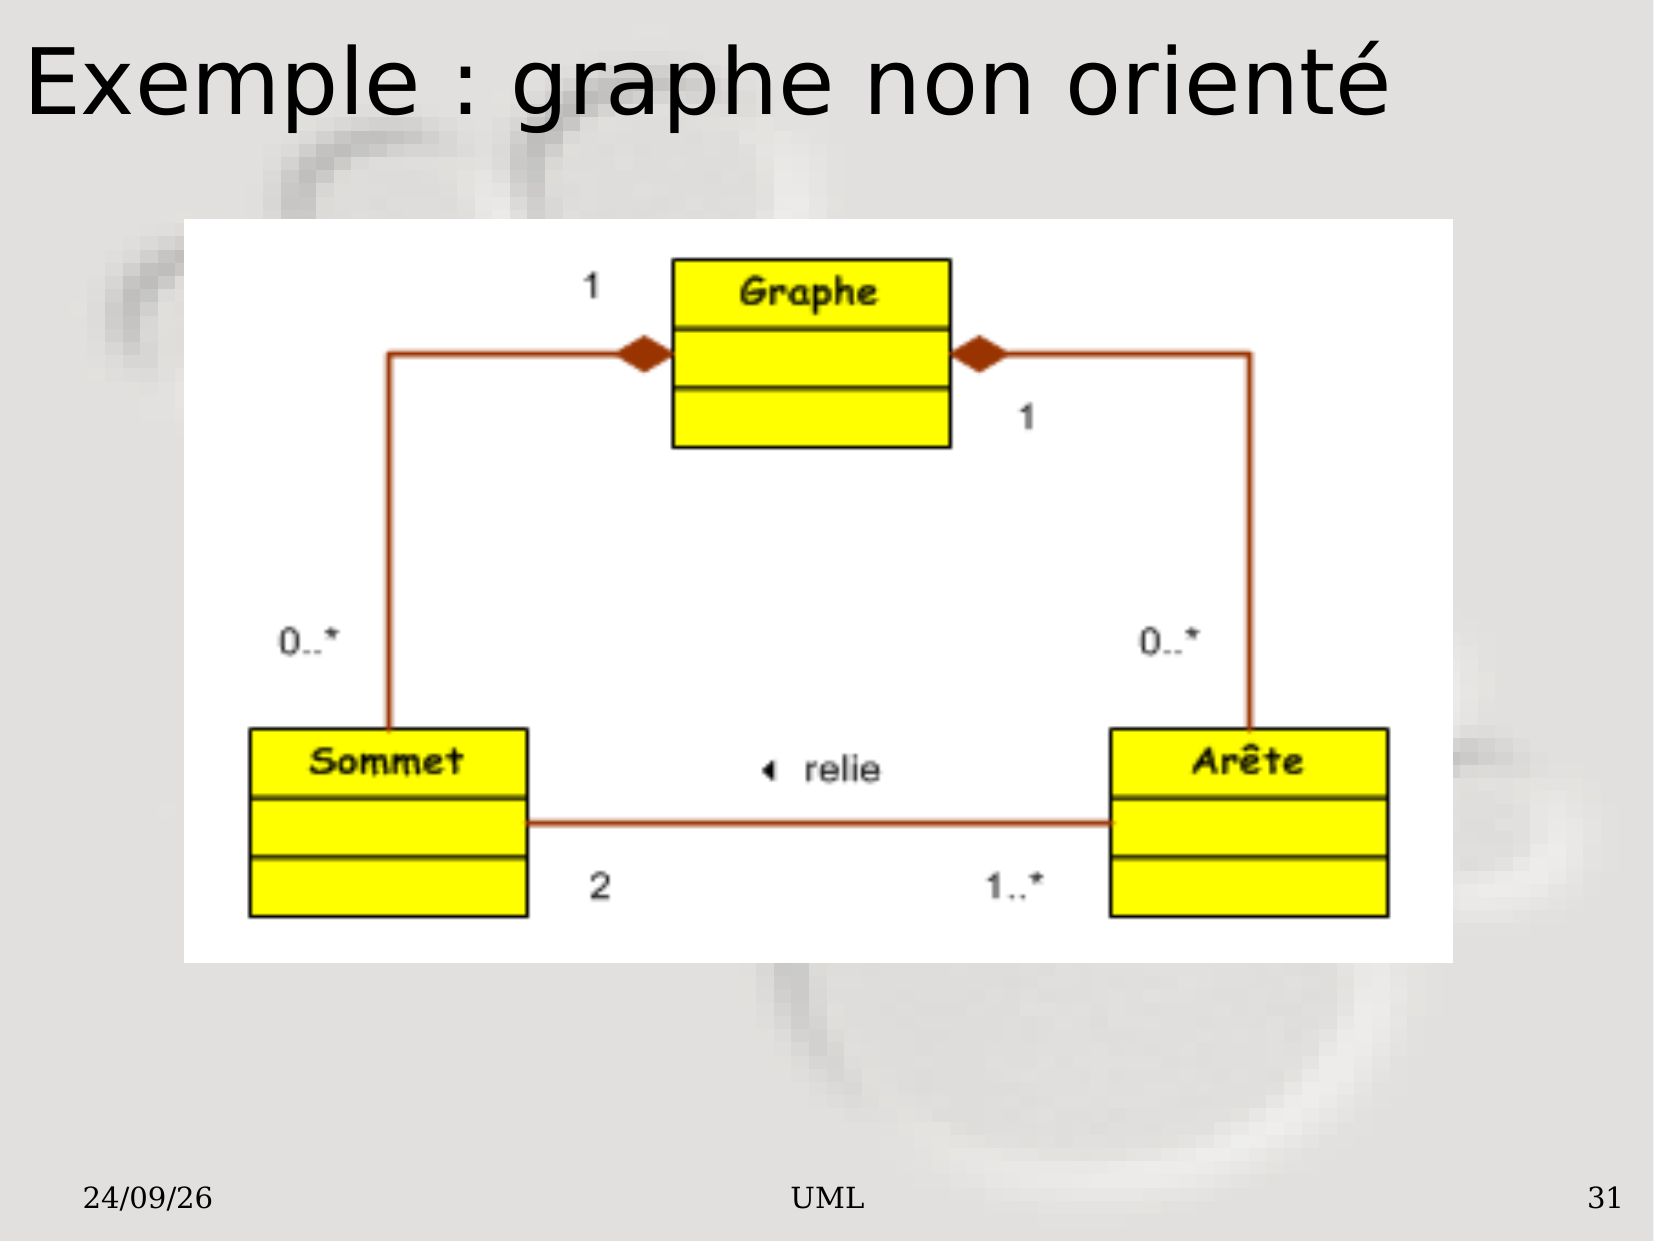

# Exemple : graphe non orienté
UML
31